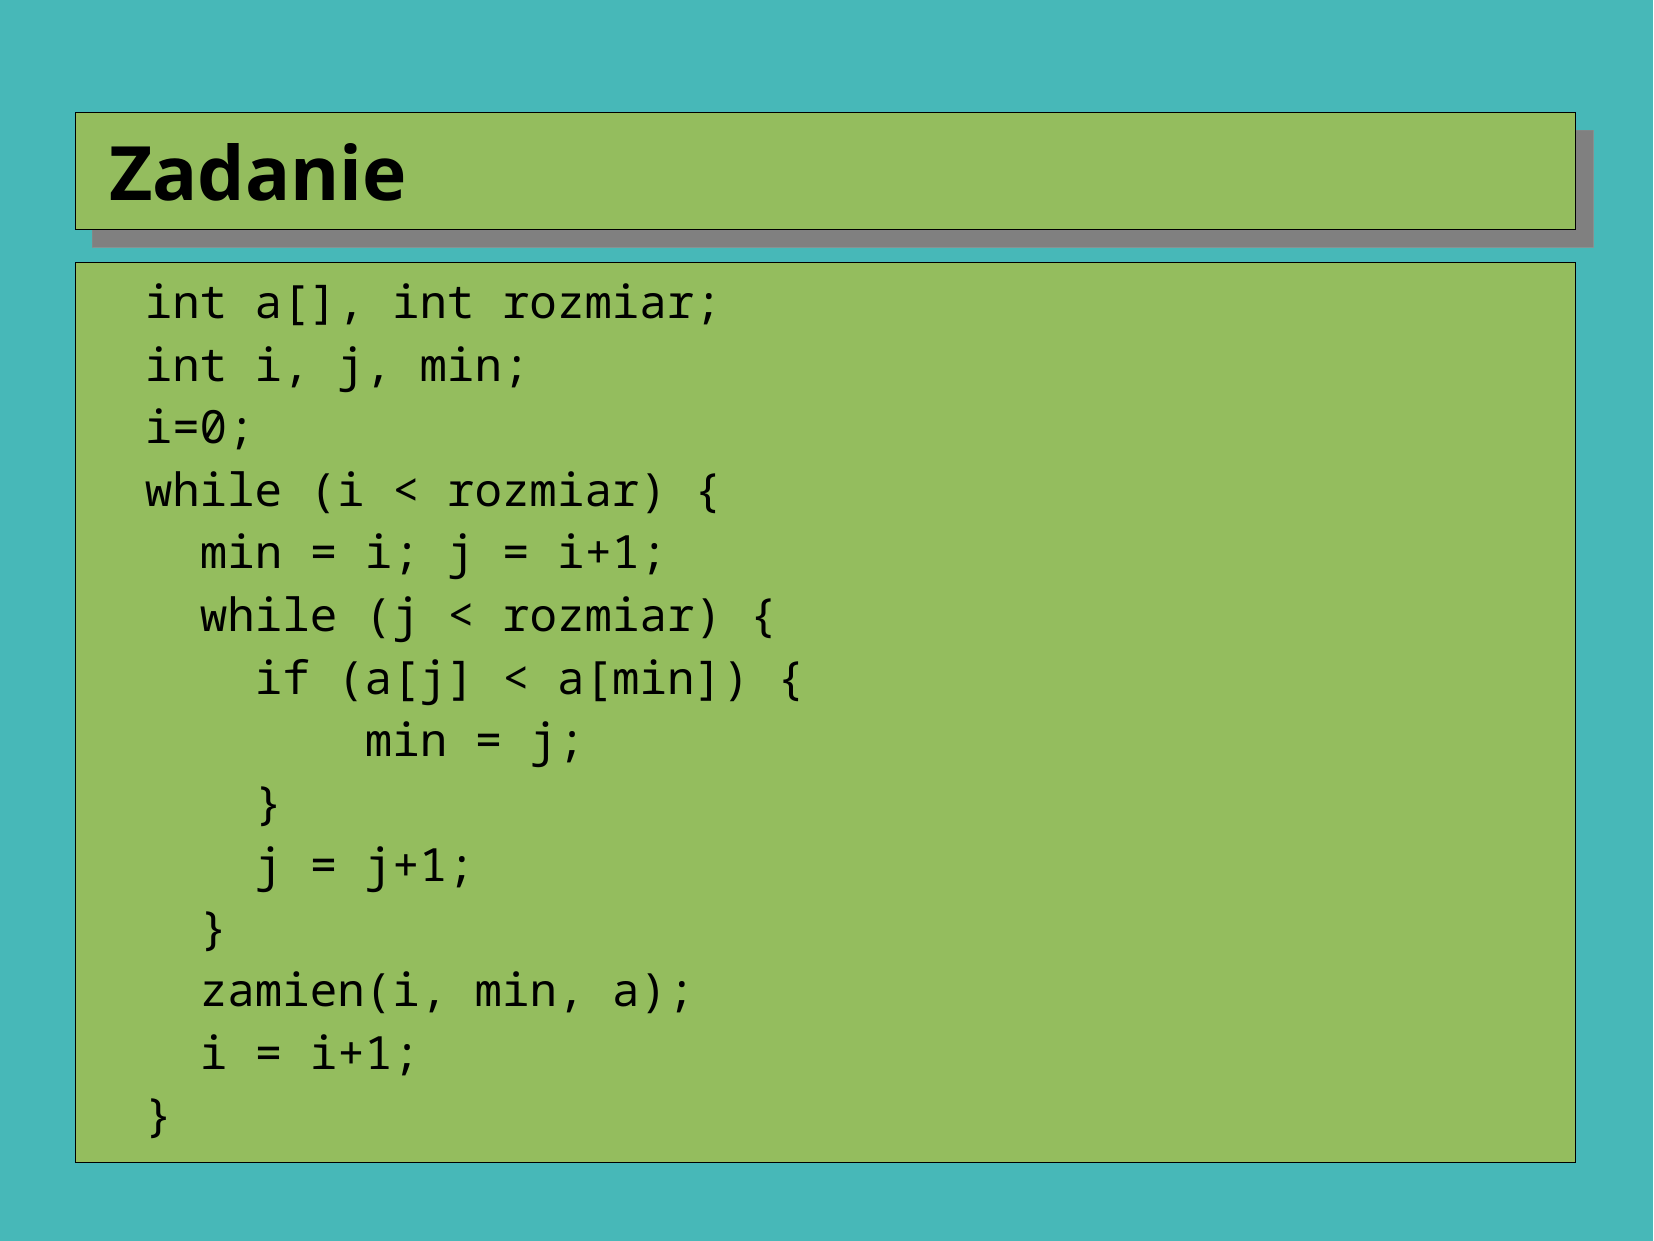

Zadanie
 int a[], int rozmiar;
 int i, j, min;
 i=0;
 while (i < rozmiar) {
 min = i; j = i+1;
 while (j < rozmiar) {
 if (a[j] < a[min]) {
 min = j;
 }
 j = j+1;
 }
 zamien(i, min, a);
 i = i+1;
 }